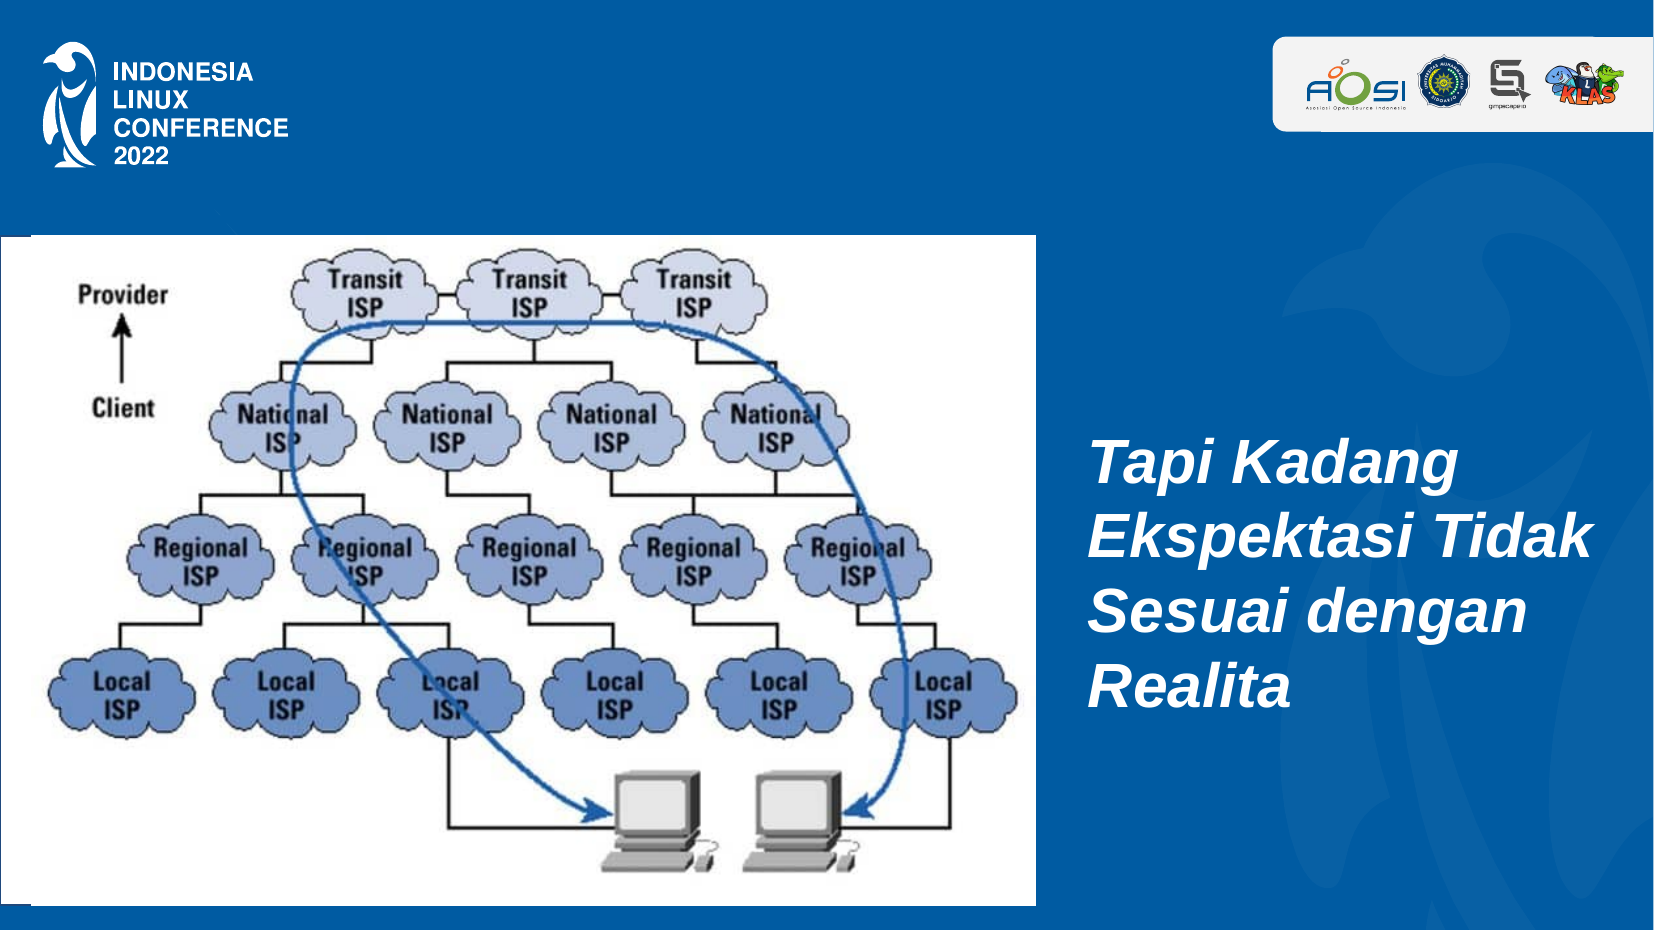

Tapi Kadang Ekspektasi Tidak Sesuai dengan Realita